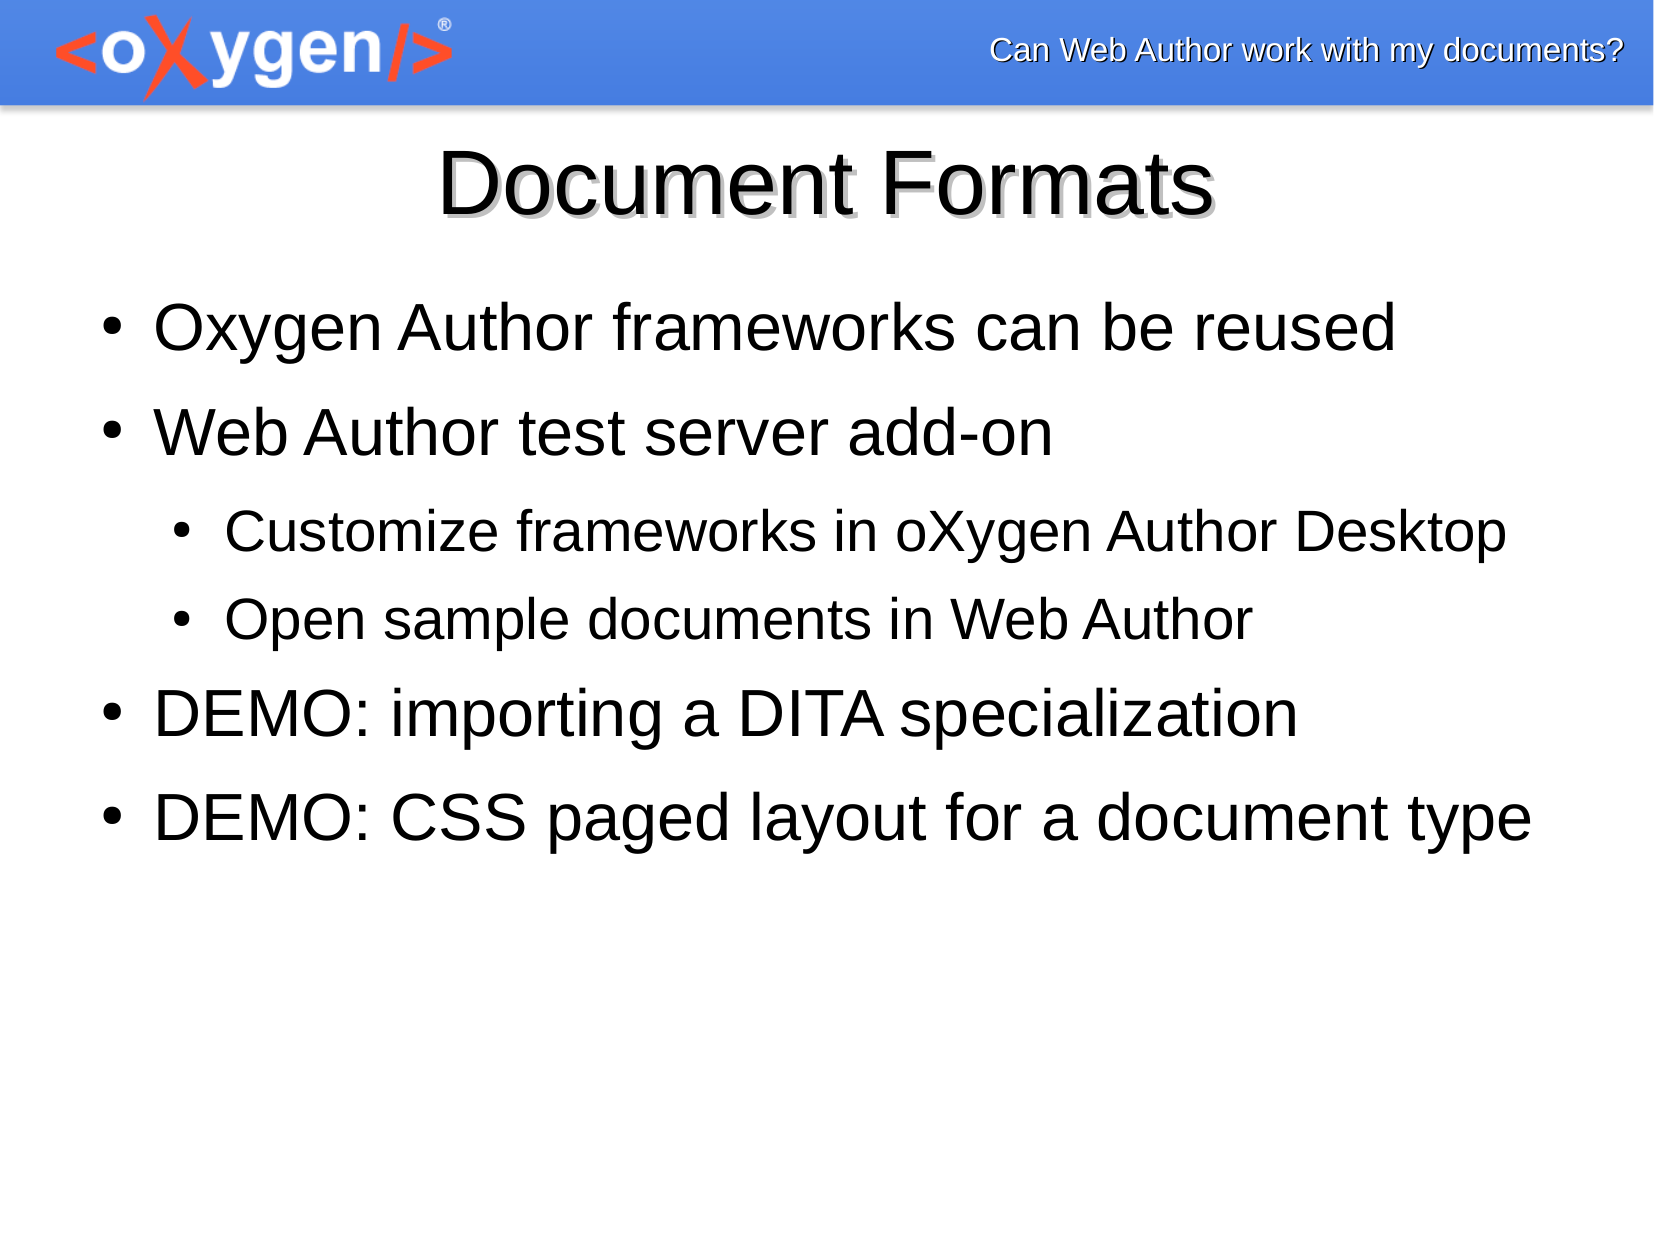

# Document Formats
Oxygen Author frameworks can be reused
Web Author test server add-on
Customize frameworks in oXygen Author Desktop
Open sample documents in Web Author
DEMO: importing a DITA specialization
DEMO: CSS paged layout for a document type